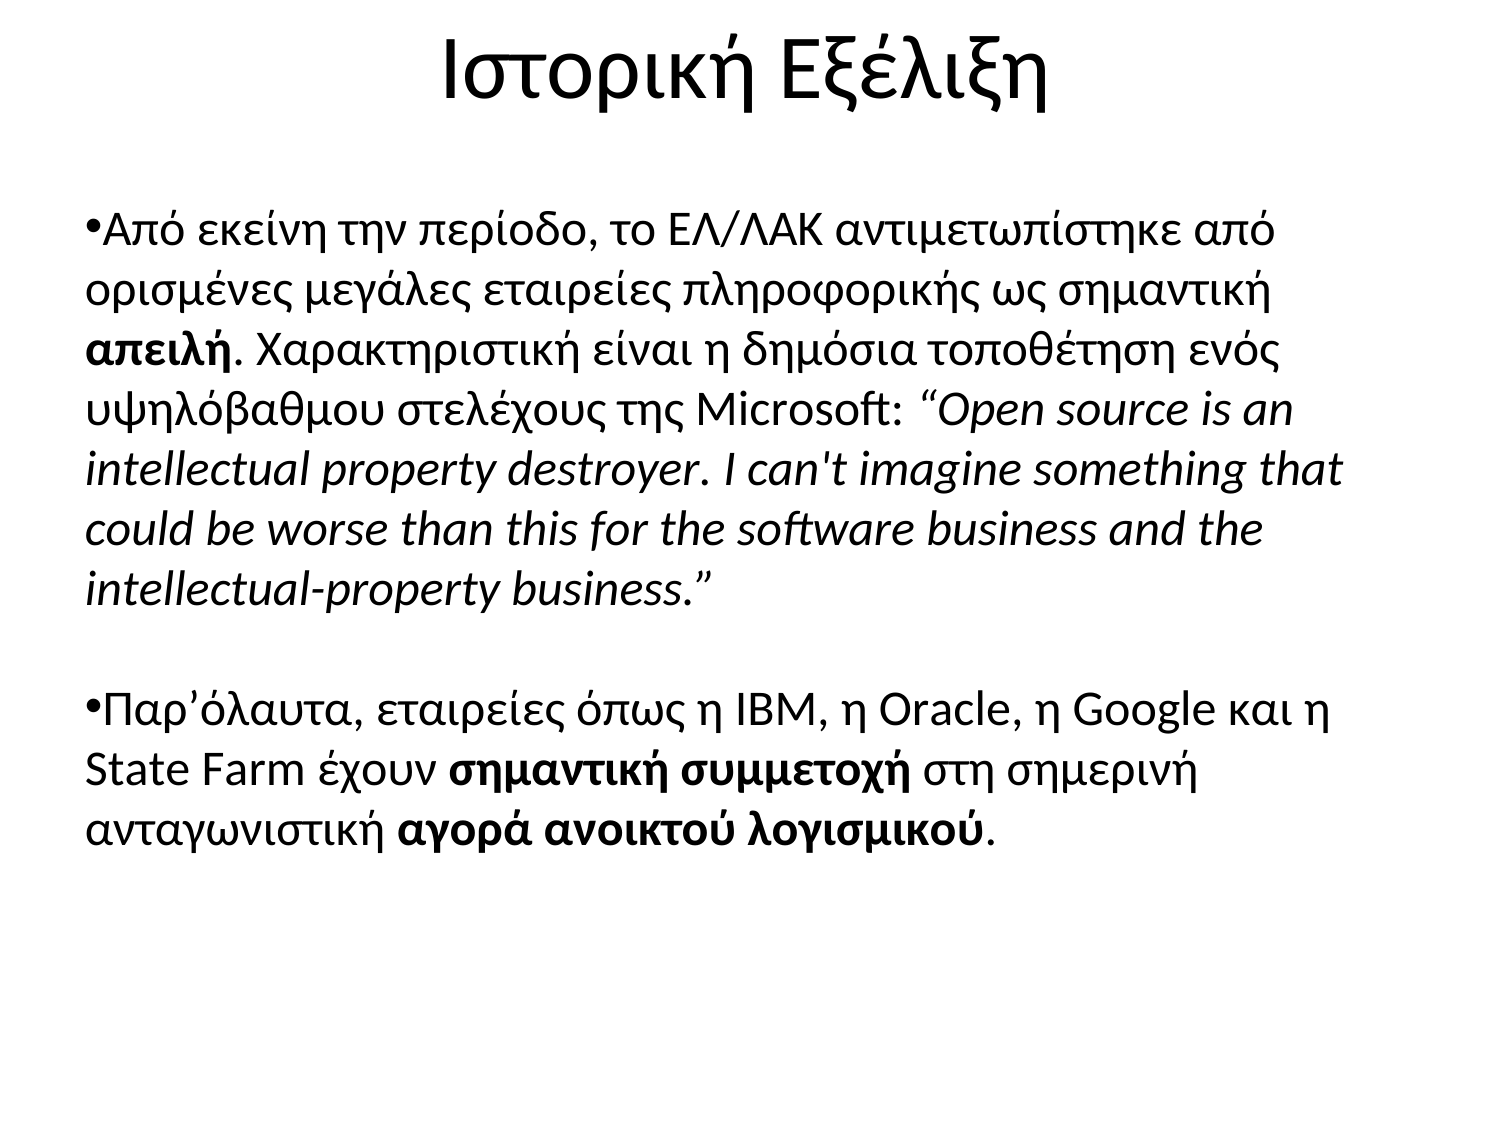

Ιστορική Εξέλιξη
17/5/2013
Θεματα ΚτΠ/Γ
Από εκείνη την περίοδο, το ΕΛ/ΛΑΚ αντιμετωπίστηκε από ορισμένες μεγάλες εταιρείες πληροφορικής ως σημαντική απειλή. Χαρακτηριστική είναι η δημόσια τοποθέτηση ενός υψηλόβαθμου στελέχους της Microsoft: “Open source is an intellectual property destroyer. I can't imagine something that could be worse than this for the software business and the intellectual-property business.”
Παρ’όλαυτα, εταιρείες όπως η IBM, η Oracle, η Google και η State Farm έχουν σημαντική συμμετοχή στη σημερινή ανταγωνιστική αγορά ανοικτού λογισμικού.